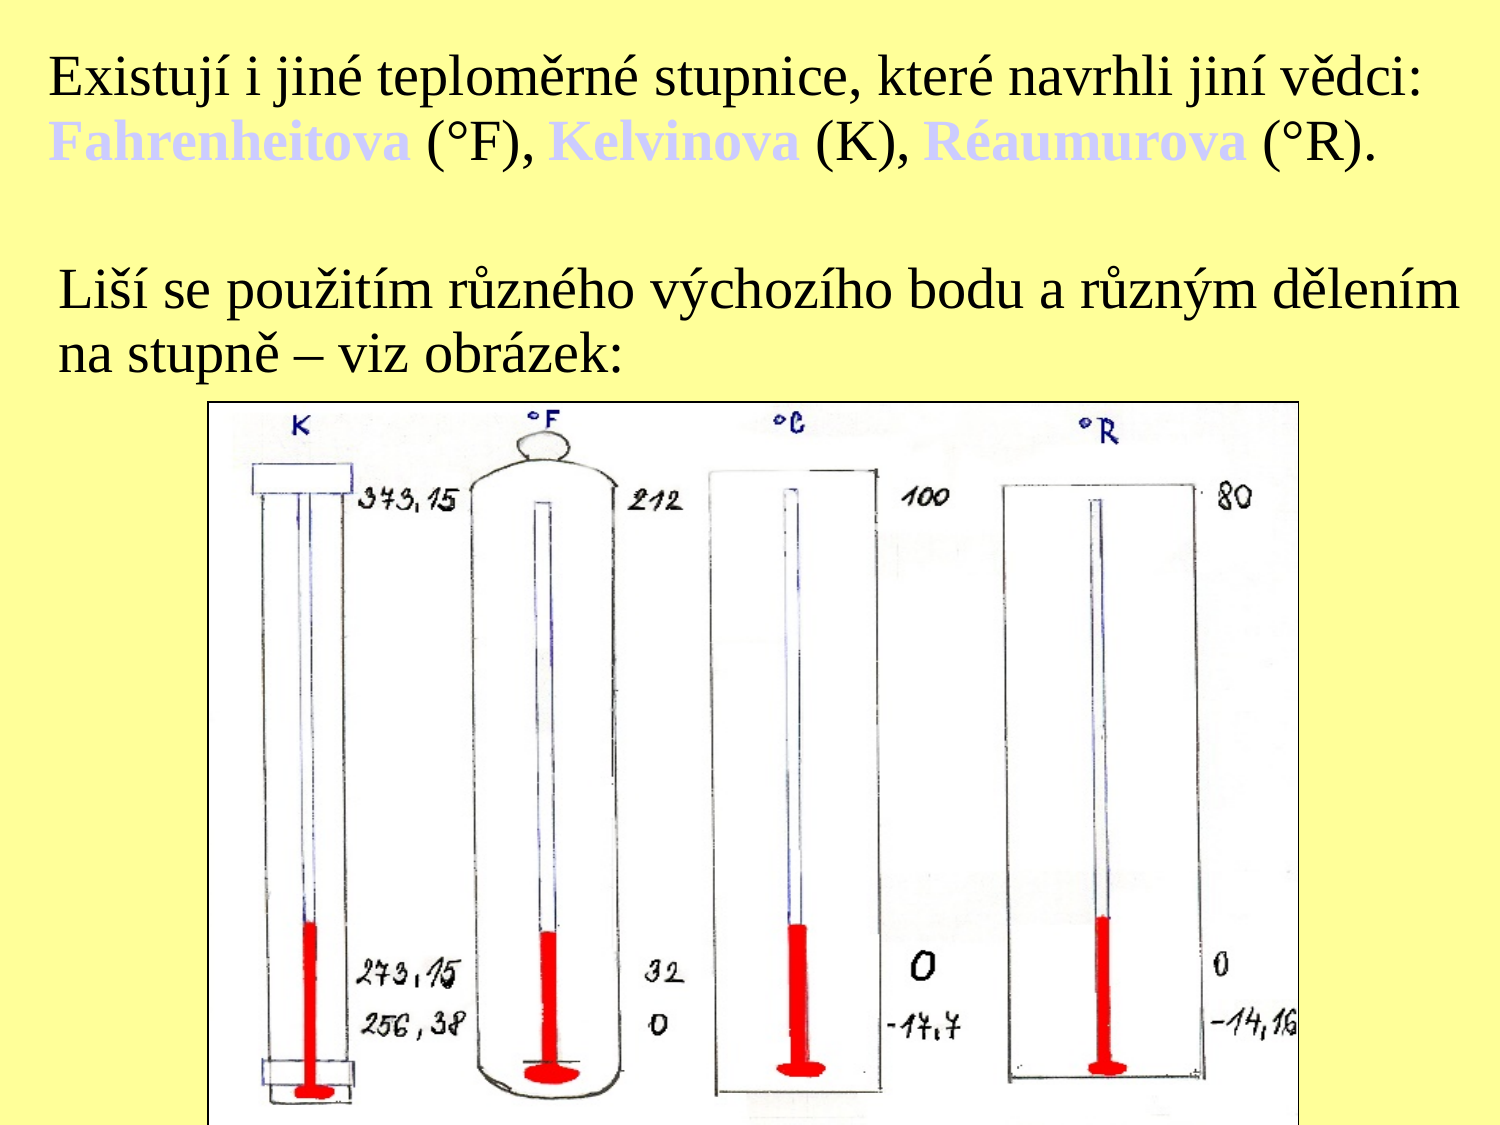

Existují i jiné teploměrné stupnice, které navrhli jiní vědci:
Fahrenheitova (°F), Kelvinova (K), Réaumurova (°R).
Liší se použitím různého výchozího bodu a různým dělením
na stupně – viz obrázek: